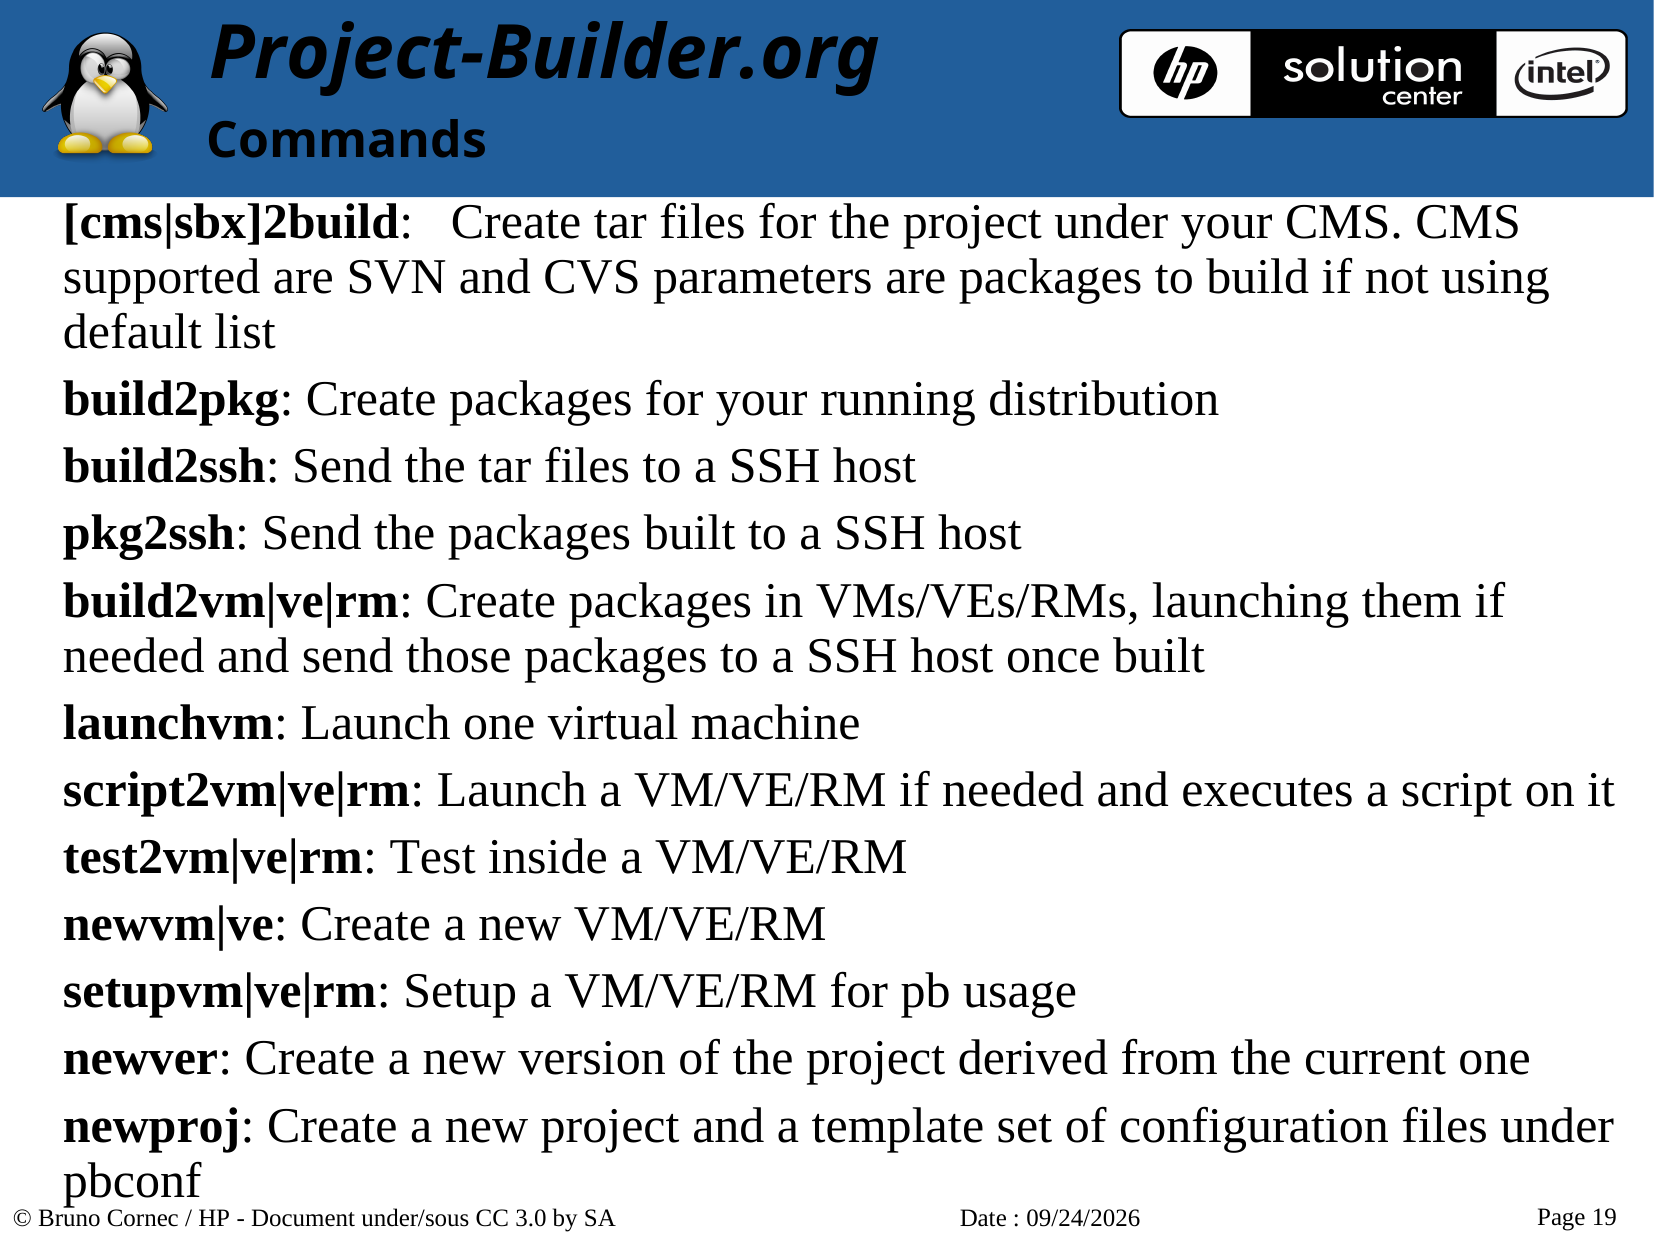

# Commands
[cms|sbx]2build: Create tar files for the project under your CMS. CMS supported are SVN and CVS parameters are packages to build if not using default list
build2pkg: Create packages for your running distribution
build2ssh: Send the tar files to a SSH host
pkg2ssh: Send the packages built to a SSH host
build2vm|ve|rm: Create packages in VMs/VEs/RMs, launching them if needed and send those packages to a SSH host once built
launchvm: Launch one virtual machine
script2vm|ve|rm: Launch a VM/VE/RM if needed and executes a script on it
test2vm|ve|rm: Test inside a VM/VE/RM
newvm|ve: Create a new VM/VE/RM
setupvm|ve|rm: Setup a VM/VE/RM for pb usage
newver: Create a new version of the project derived from the current one
newproj: Create a new project and a template set of configuration files under pbconf